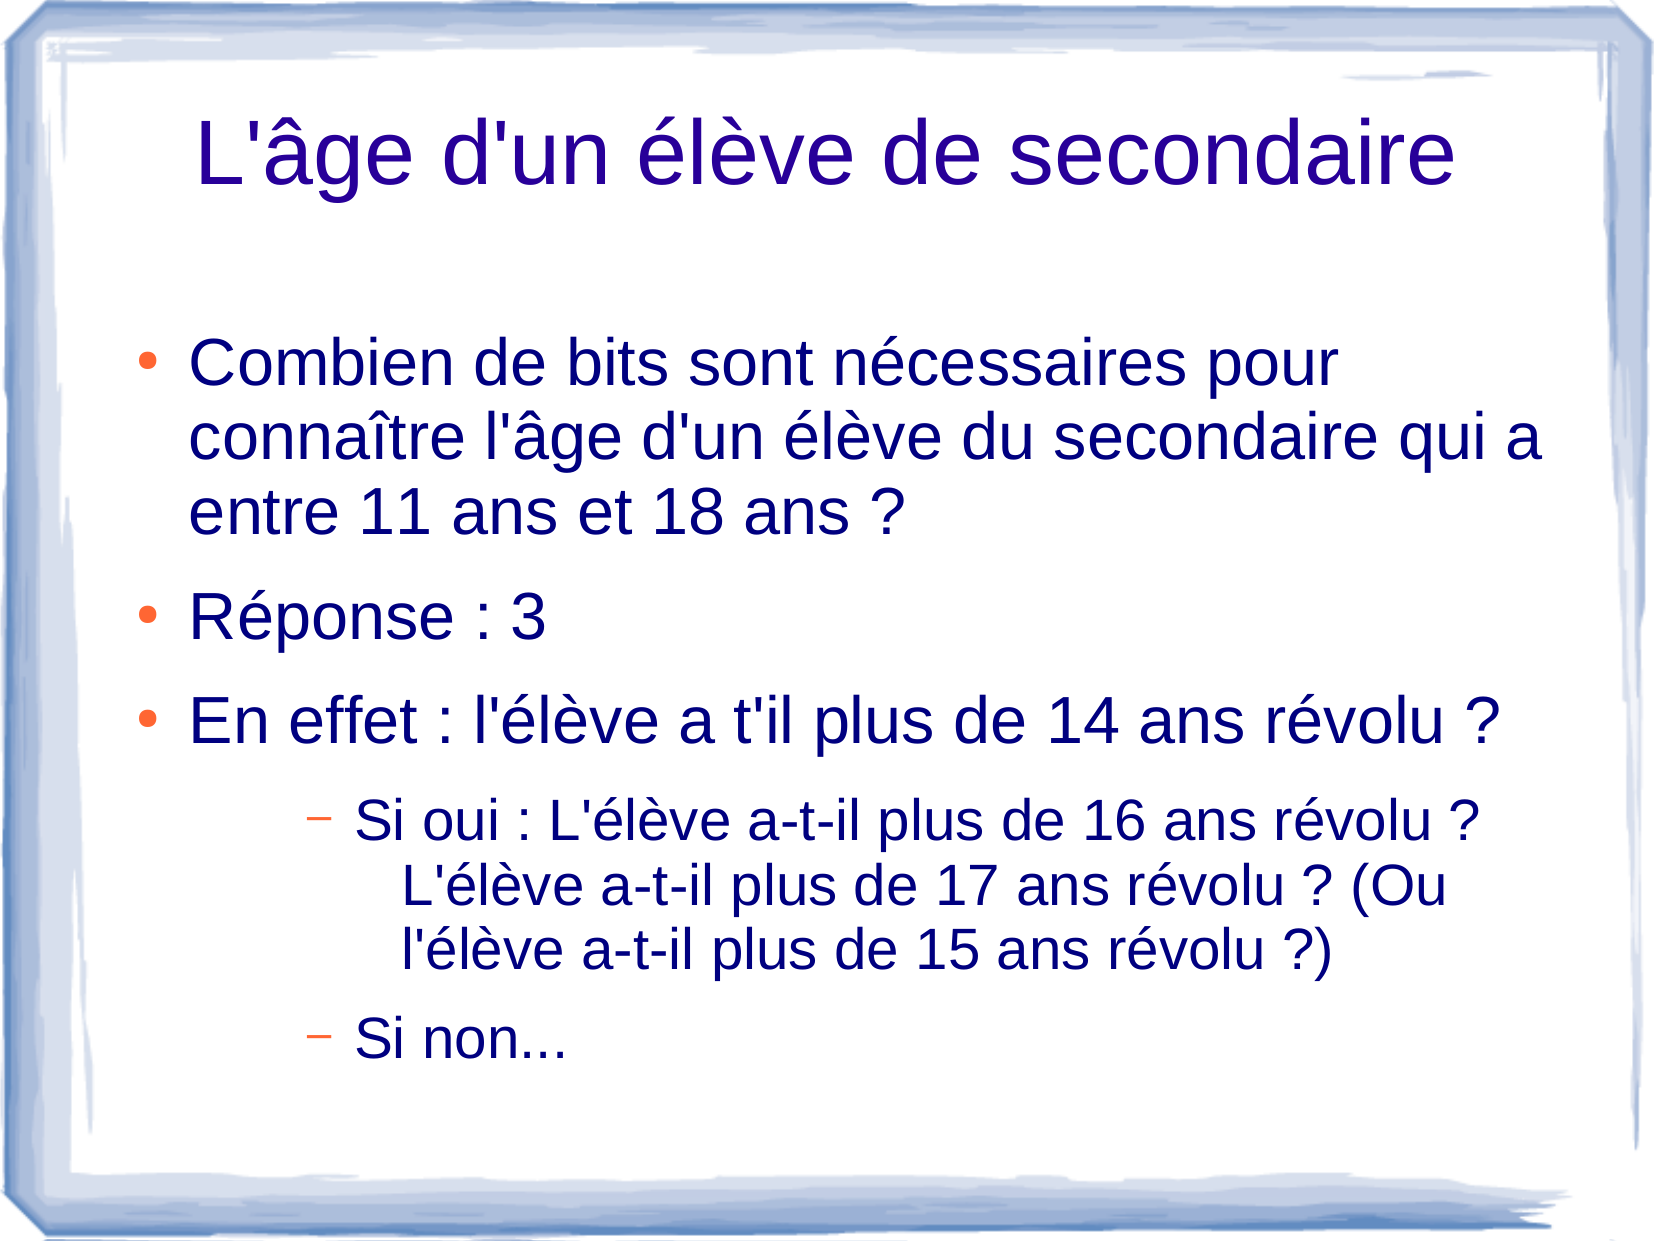

# L'âge d'un élève de secondaire
Combien de bits sont nécessaires pour connaître l'âge d'un élève du secondaire qui a entre 11 ans et 18 ans ?
Réponse : 3
En effet : l'élève a t'il plus de 14 ans révolu ?
Si oui : L'élève a-t-il plus de 16 ans révolu ?L'élève a-t-il plus de 17 ans révolu ? (Ou l'élève a-t-il plus de 15 ans révolu ?)
Si non...